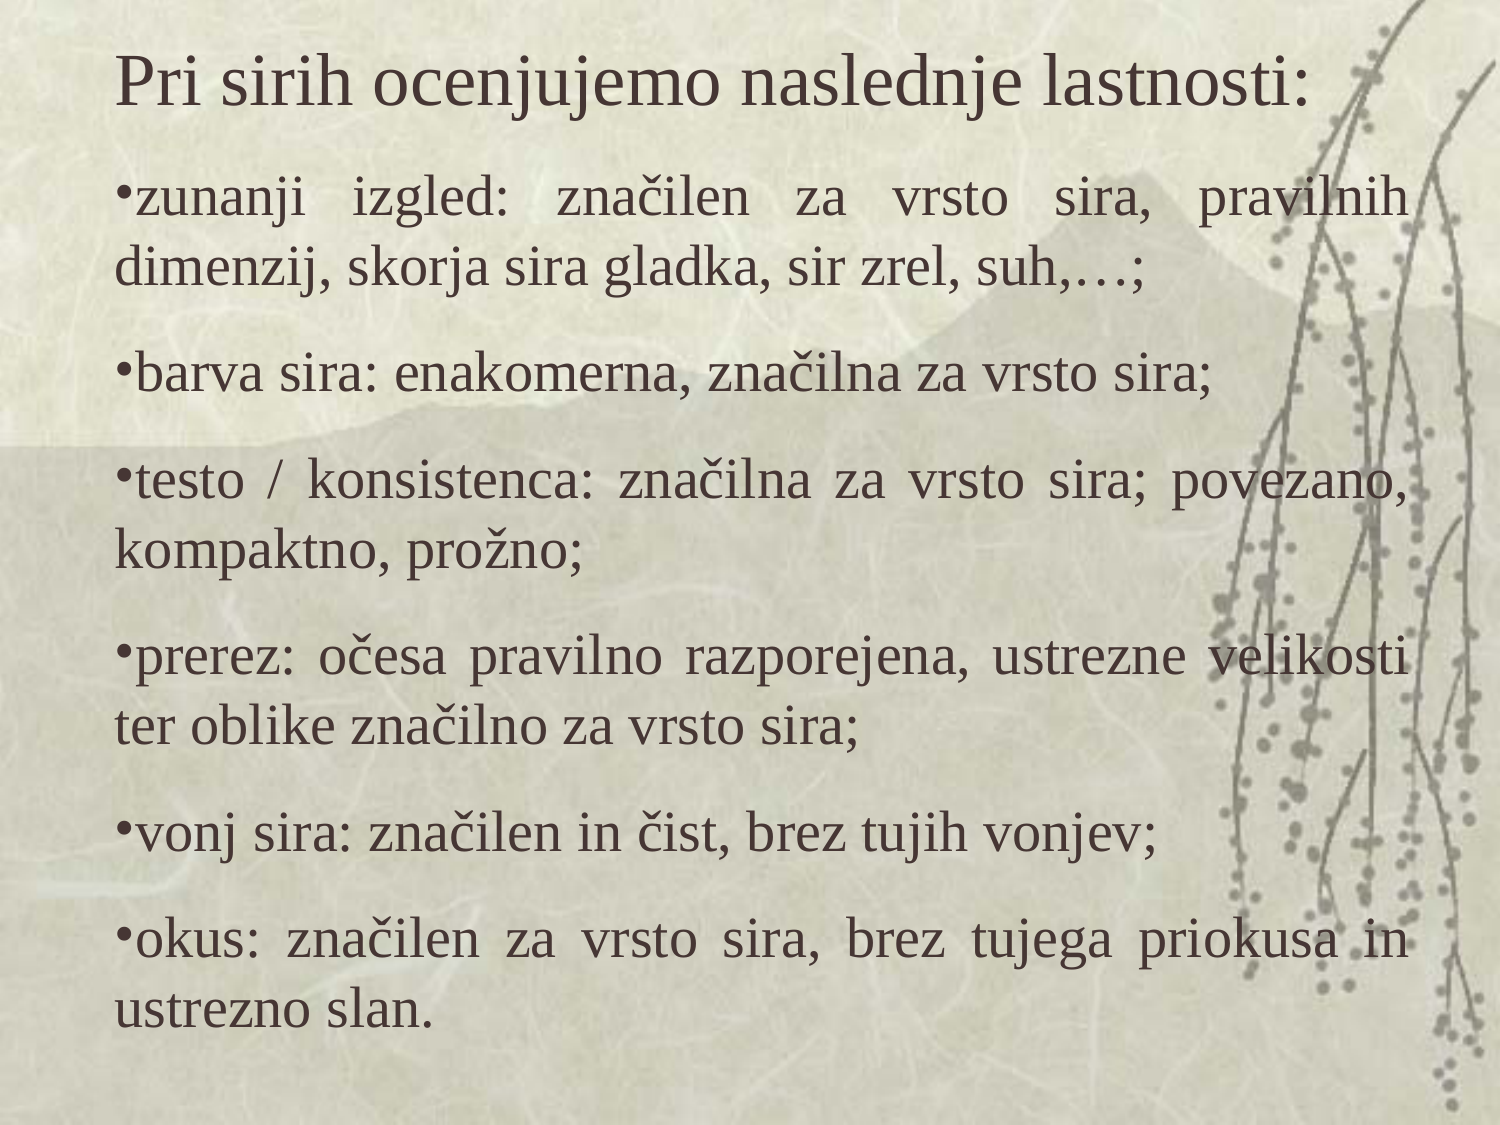

Pri sirih ocenjujemo naslednje lastnosti:
zunanji izgled: značilen za vrsto sira, pravilnih dimenzij, skorja sira gladka, sir zrel, suh,…;
barva sira: enakomerna, značilna za vrsto sira;
testo / konsistenca: značilna za vrsto sira; povezano, kompaktno, prožno;
prerez: očesa pravilno razporejena, ustrezne velikosti ter oblike značilno za vrsto sira;
vonj sira: značilen in čist, brez tujih vonjev;
okus: značilen za vrsto sira, brez tujega priokusa in ustrezno slan.